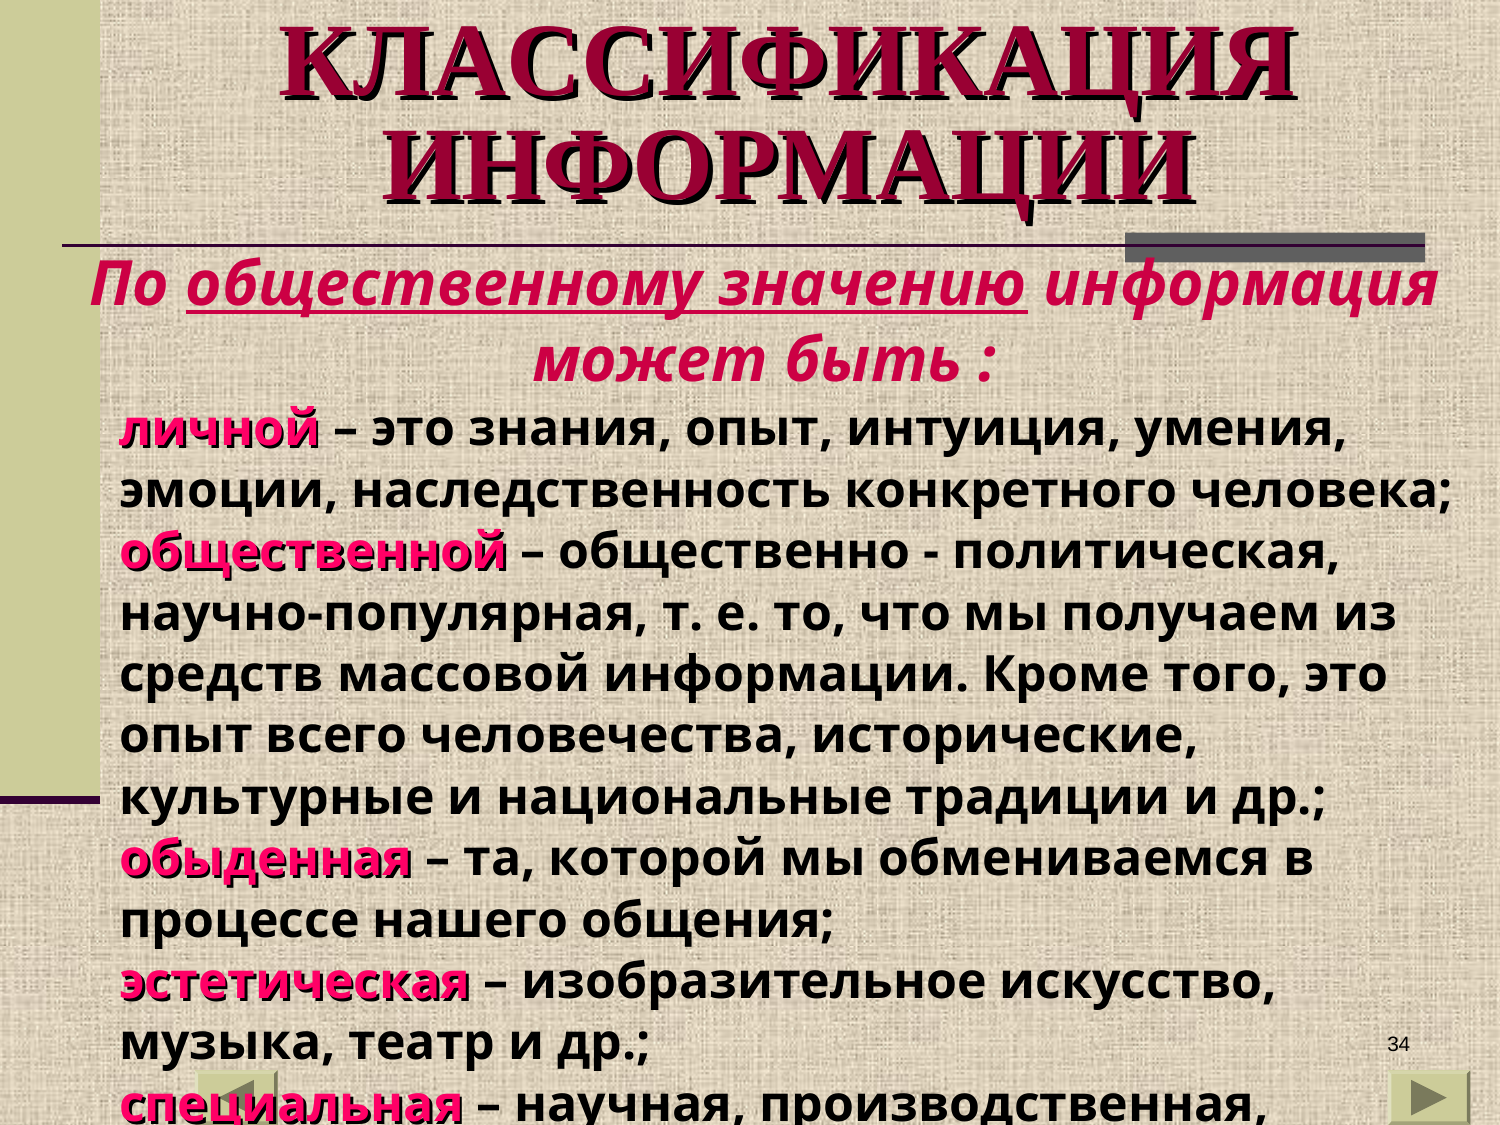

# КЛАССИФИКАЦИЯ ИНФОРМАЦИИ
По общественному значению информация может быть :
личной – это знания, опыт, интуиция, умения, эмоции, наследственность конкретного человека;
общественной – общественно - политическая, научно-популярная, т. е. то, что мы получаем из средств массовой информации. Кроме того, это опыт всего человечества, исторические, культурные и национальные традиции и др.;
обыденная – та, которой мы обмениваемся в процессе нашего общения;
эстетическая – изобразительное искусство, музыка, театр и др.;
специальная – научная, производственная, техническая, управленческая.
34